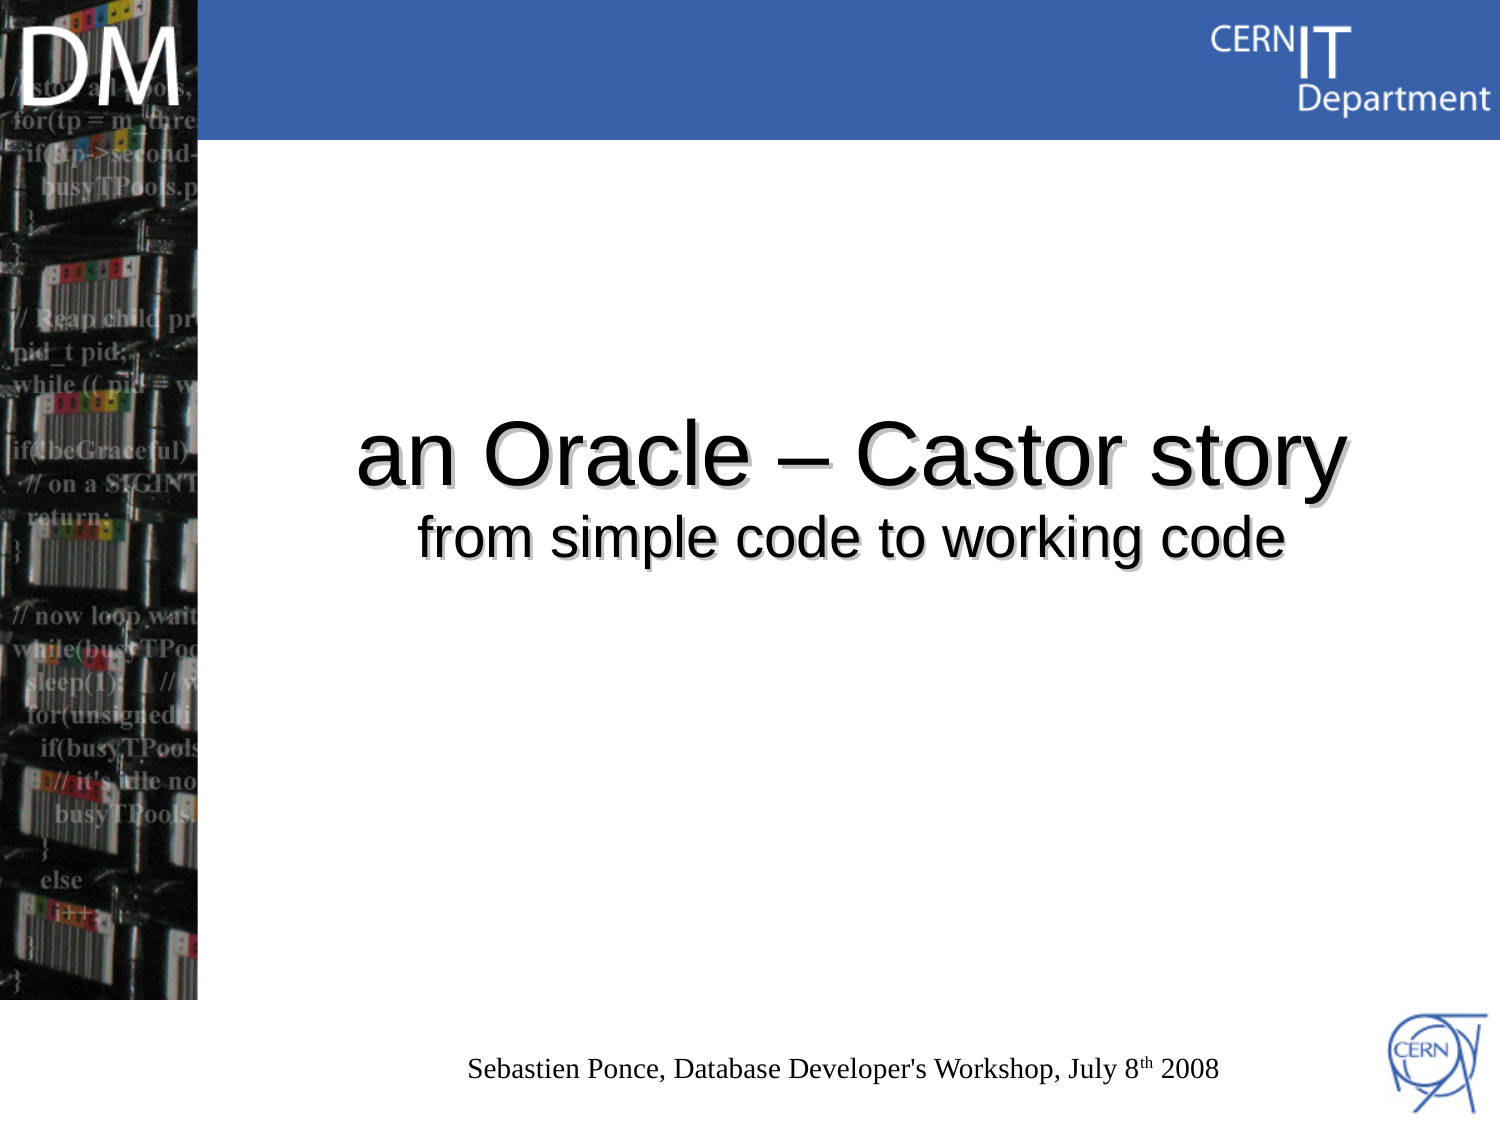

an Oracle – Castor story
from simple code to working code